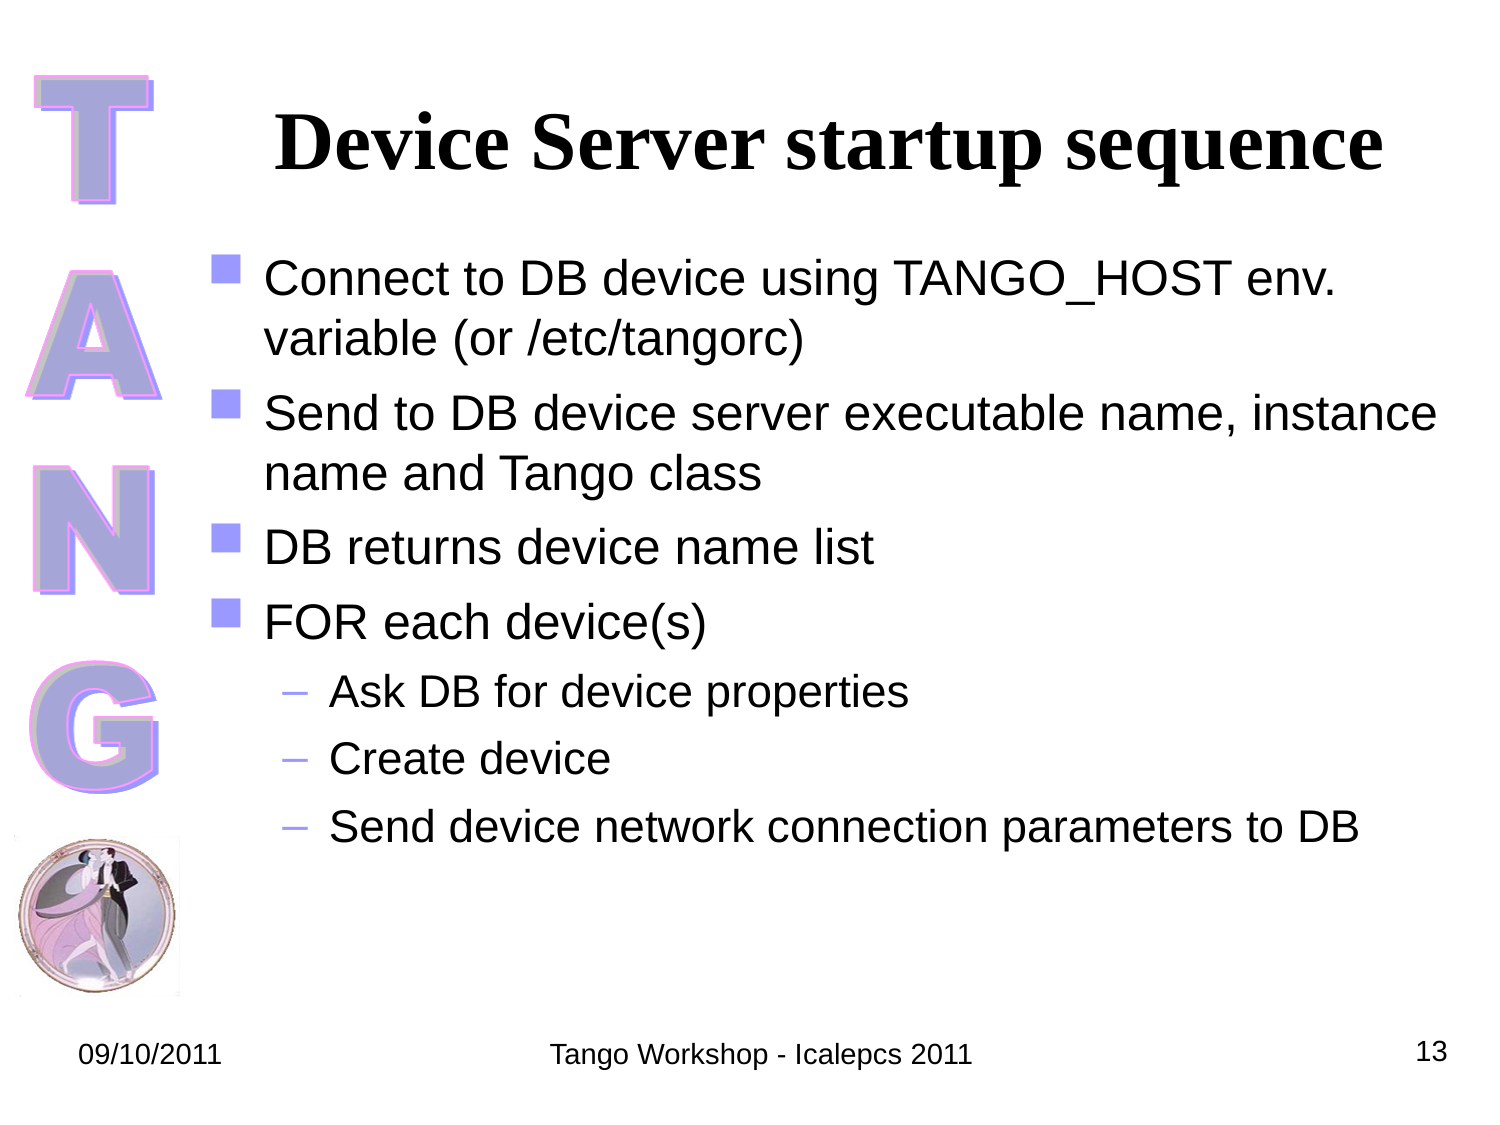

# Device Server startup sequence
Connect to DB device using TANGO_HOST env. variable (or /etc/tangorc)
Send to DB device server executable name, instance name and Tango class
DB returns device name list
FOR each device(s)
Ask DB for device properties
Create device
Send device network connection parameters to DB
13
09/10/2011
Tango workshop - Icalepcs 2011